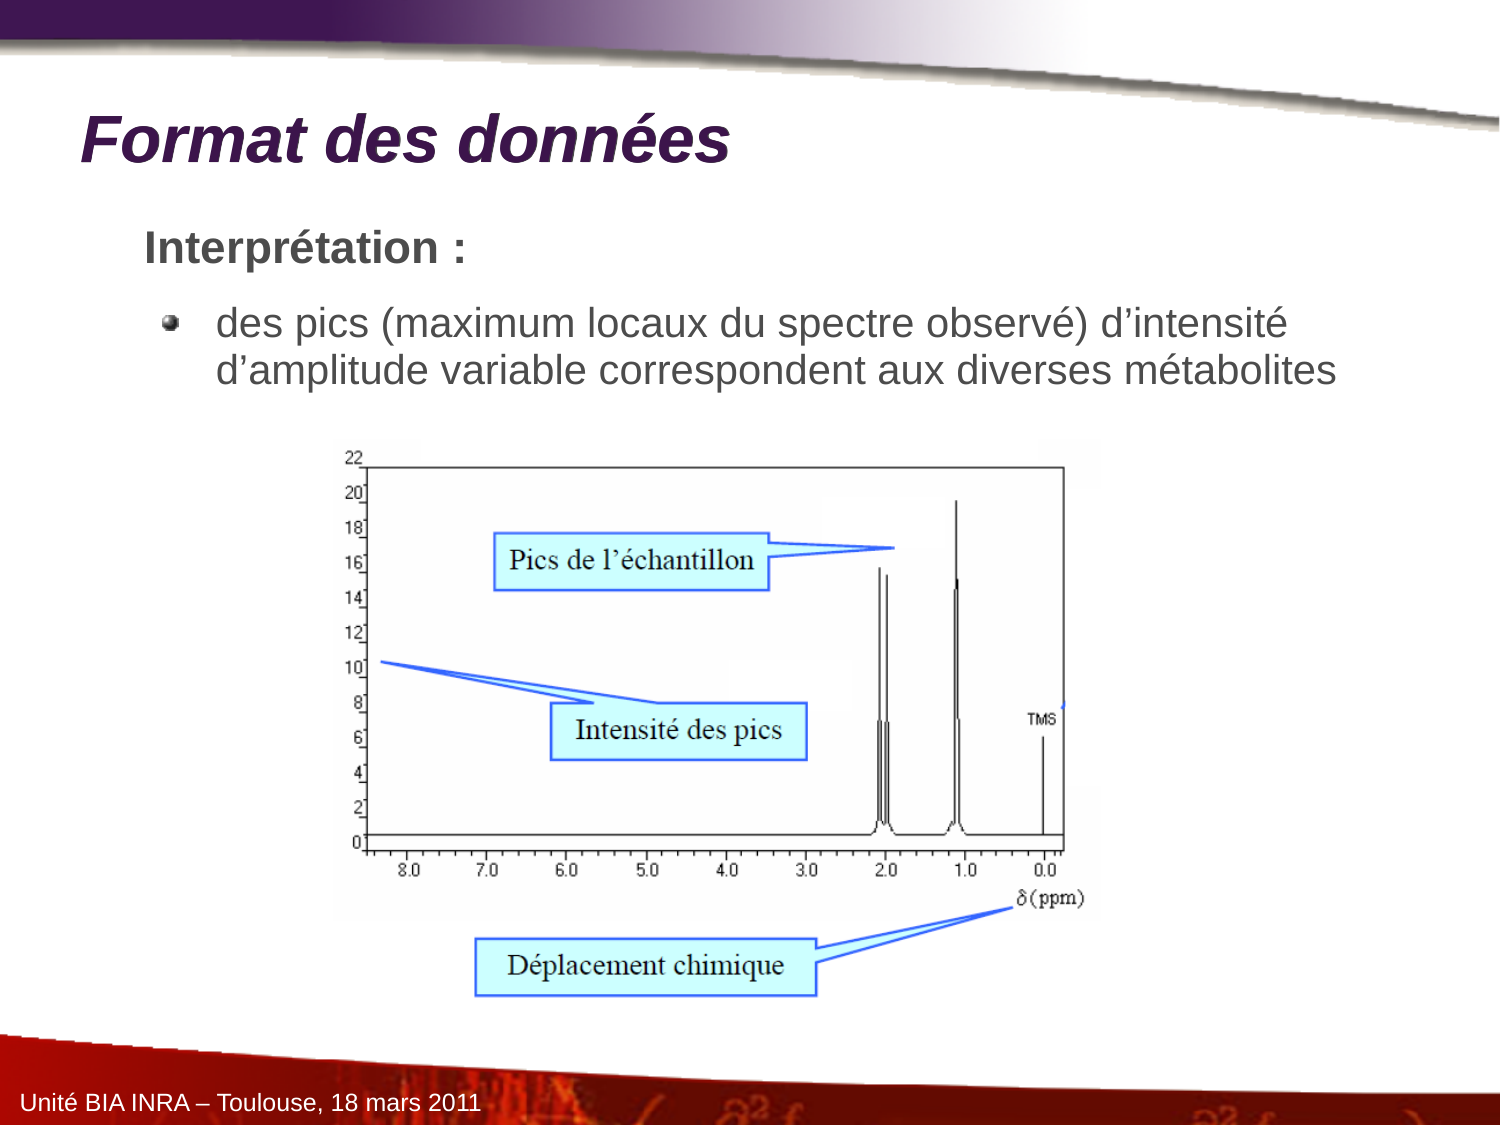

# Format des données
Interprétation :
des pics (maximum locaux du spectre observé) d’intensité d’amplitude variable correspondent aux diverses métabolites